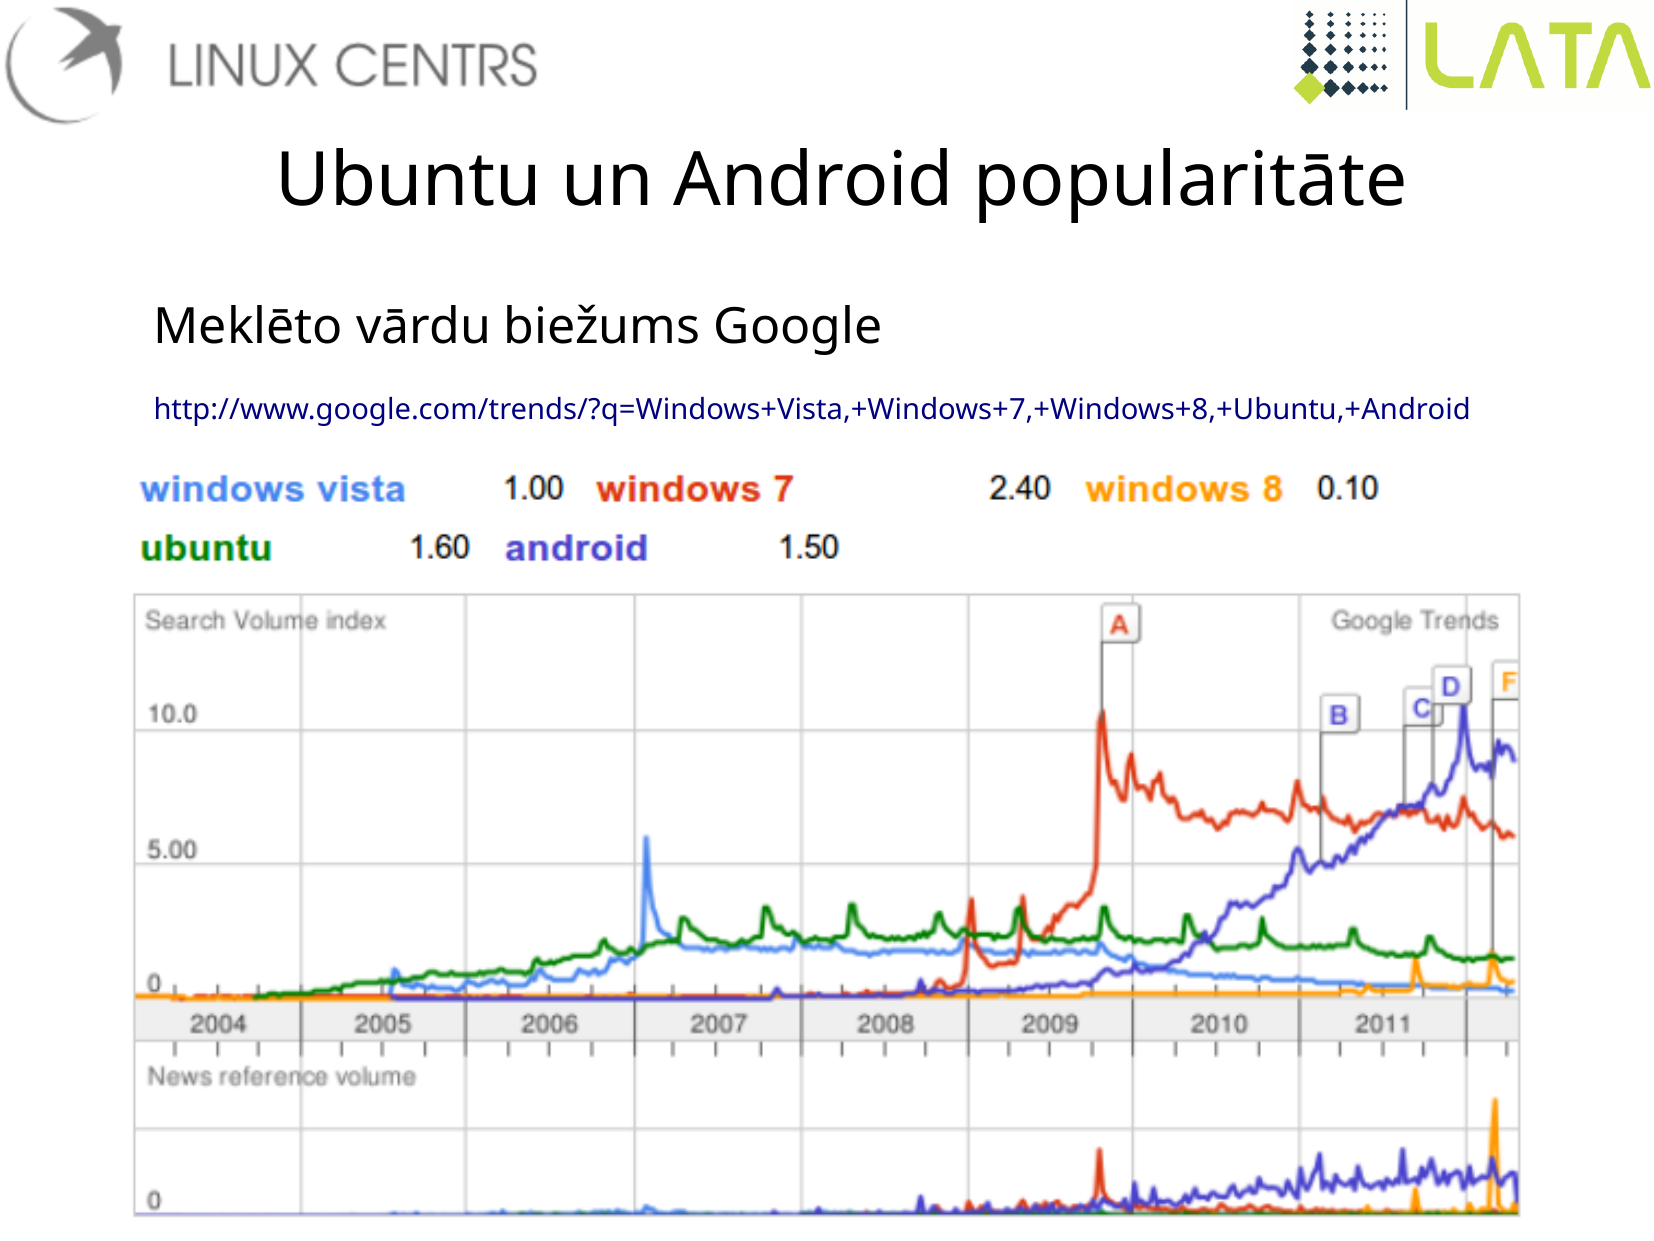

# Ubuntu un Android popularitāte
Meklēto vārdu biežums Google
http://www.google.com/trends/?q=Windows+Vista,+Windows+7,+Windows+8,+Ubuntu,+Android